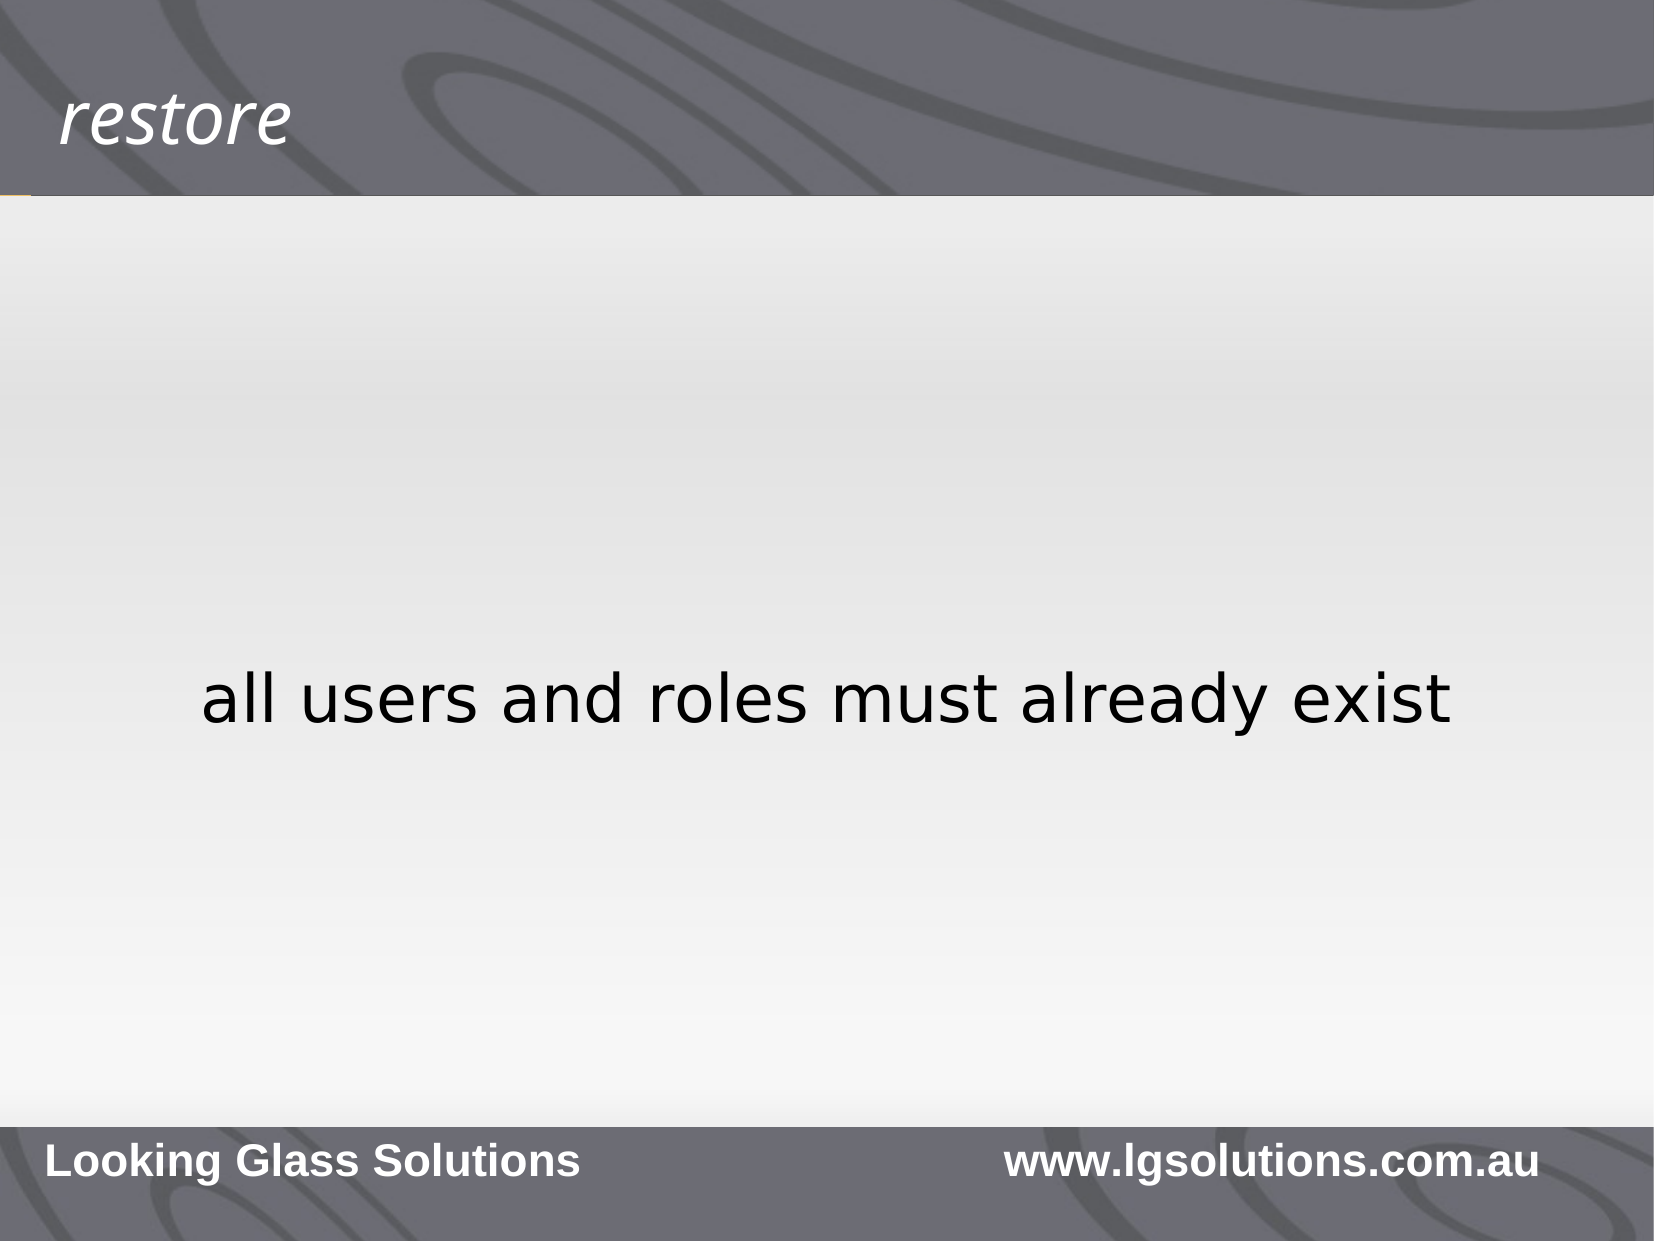

# restore
all users and roles must already exist